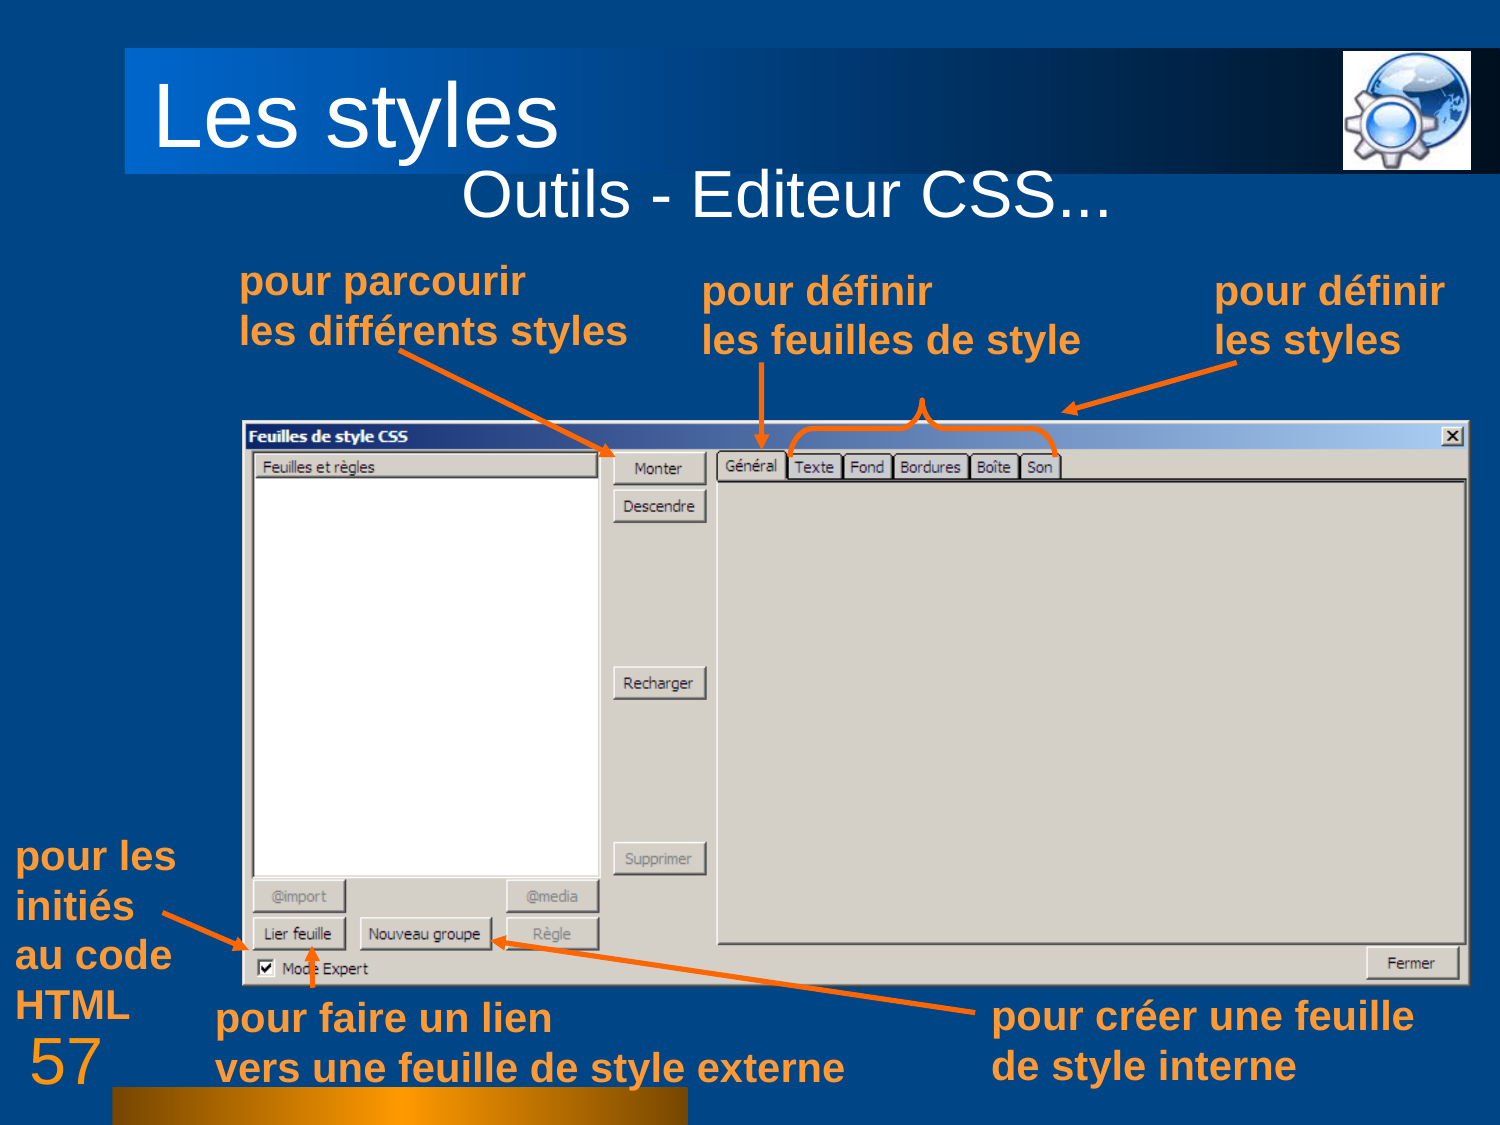

Les styles
# Outils - Editeur CSS...
pour parcourir
les différents styles
pour définir
les feuilles de style
pour définir
les styles
pour les
initiés
au code
HTML
pour créer une feuille
de style interne
pour faire un lien
vers une feuille de style externe